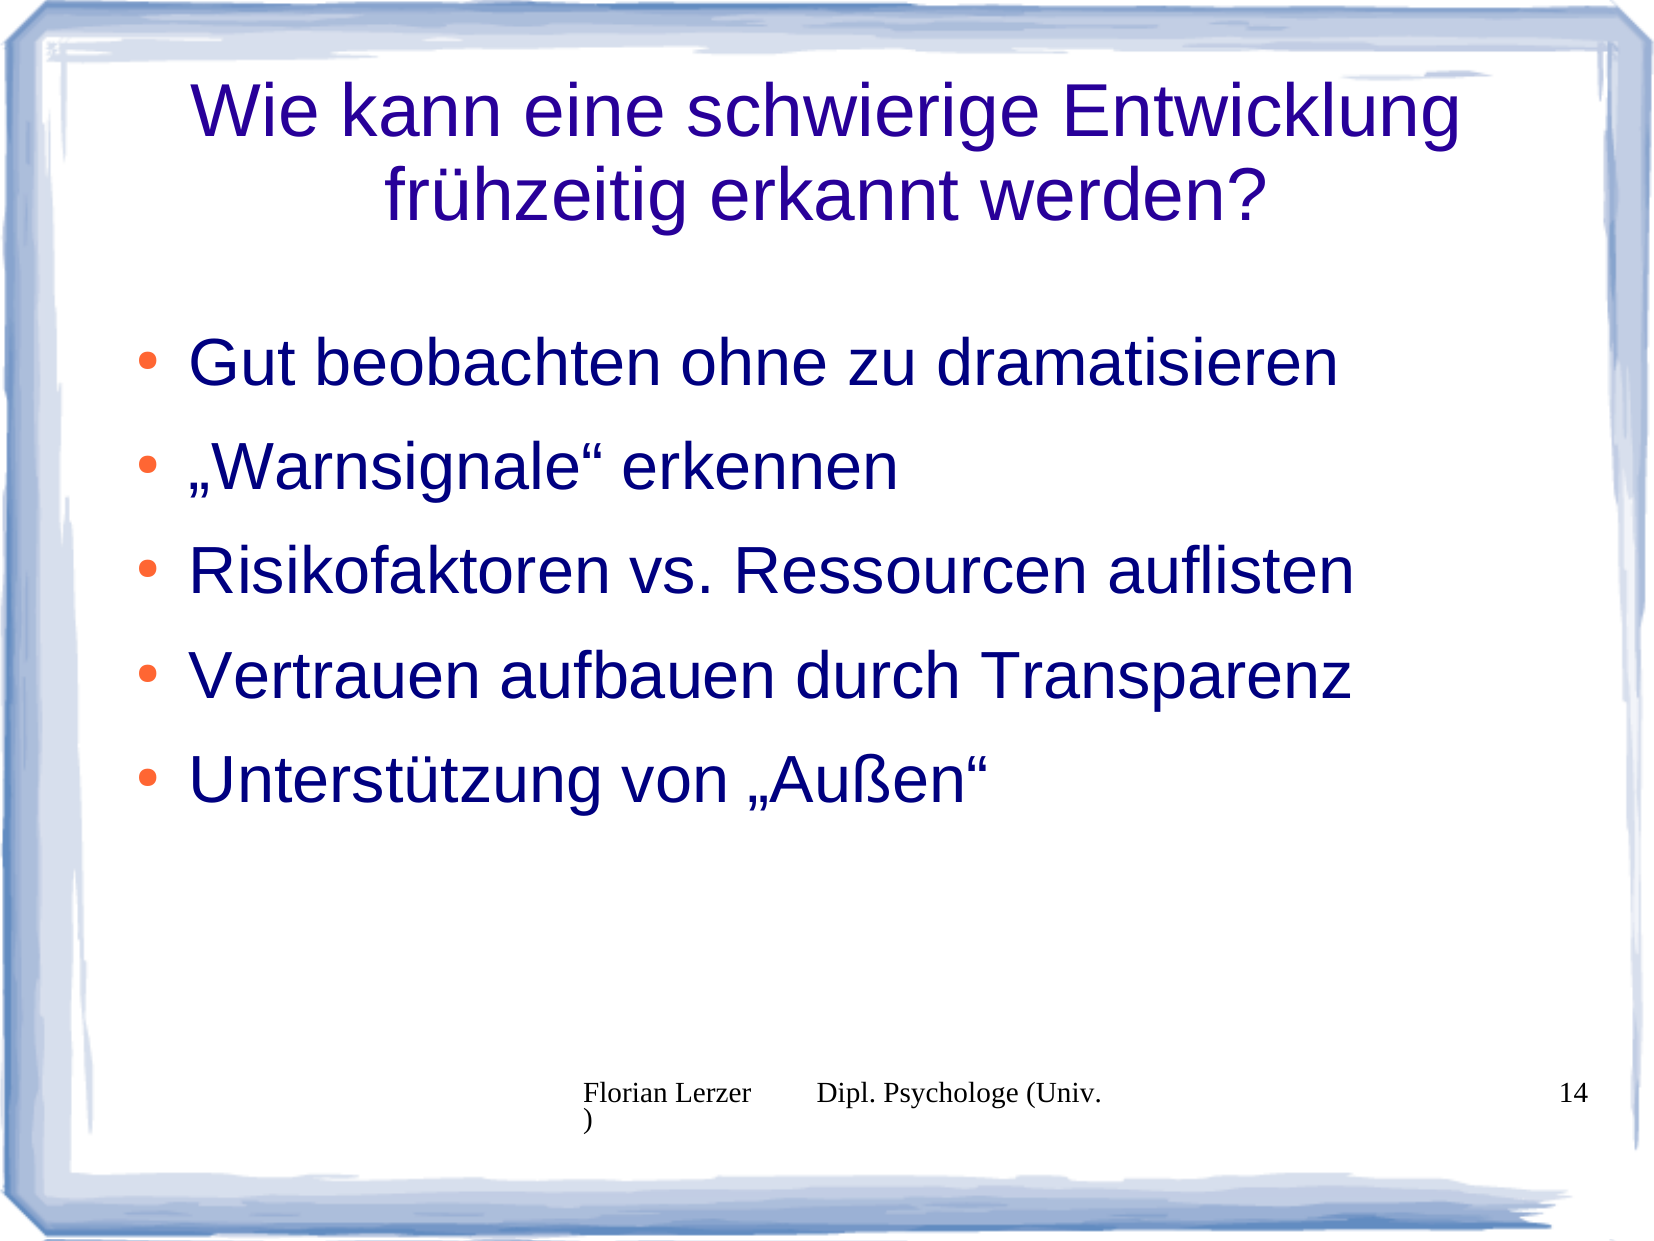

# Wie kann eine schwierige Entwicklung frühzeitig erkannt werden?
Gut beobachten ohne zu dramatisieren
„Warnsignale“ erkennen
Risikofaktoren vs. Ressourcen auflisten
Vertrauen aufbauen durch Transparenz
Unterstützung von „Außen“
Florian Lerzer Dipl. Psychologe (Univ.)
14